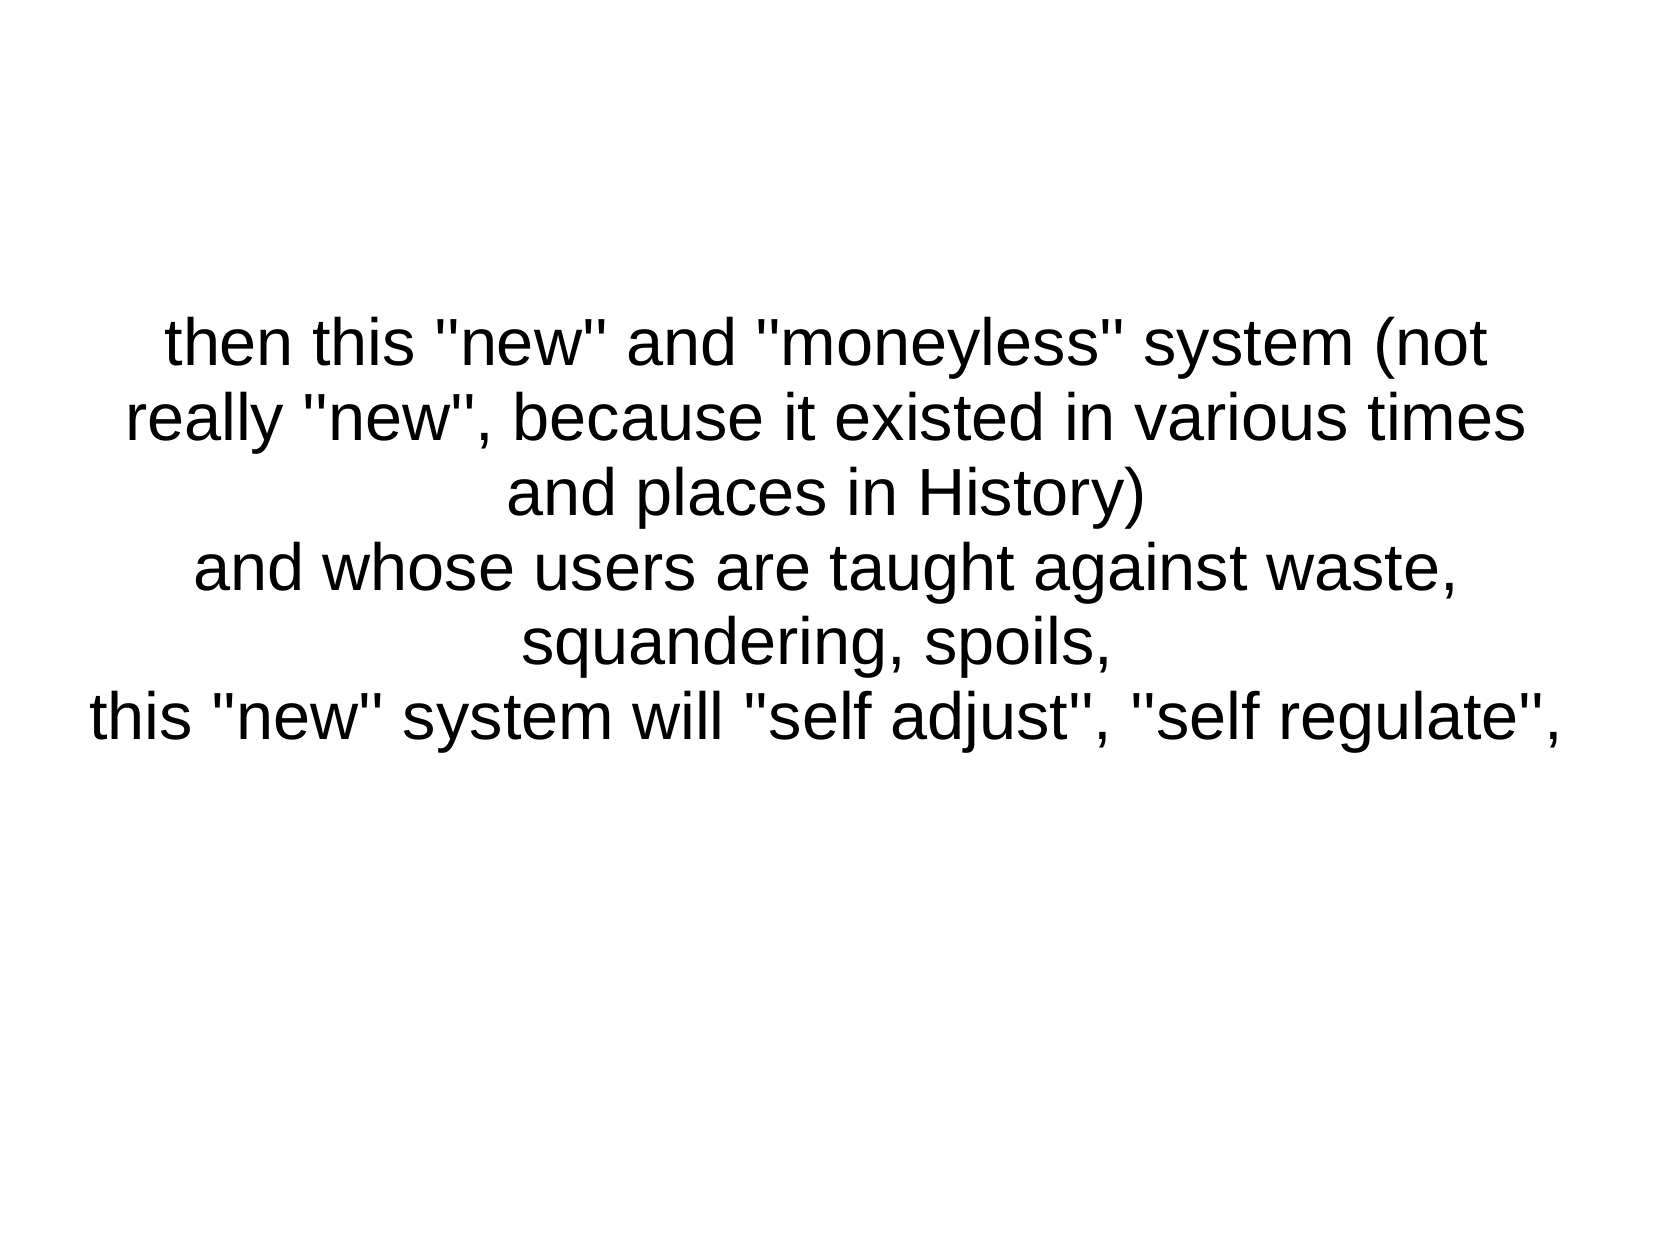

# then this ''new'' and ''moneyless'' system (not really ''new'', because it existed in various times and places in History) and whose users are taught against waste, squandering, spoils,
this ''new'' system will ''self adjust'', ''self regulate'',